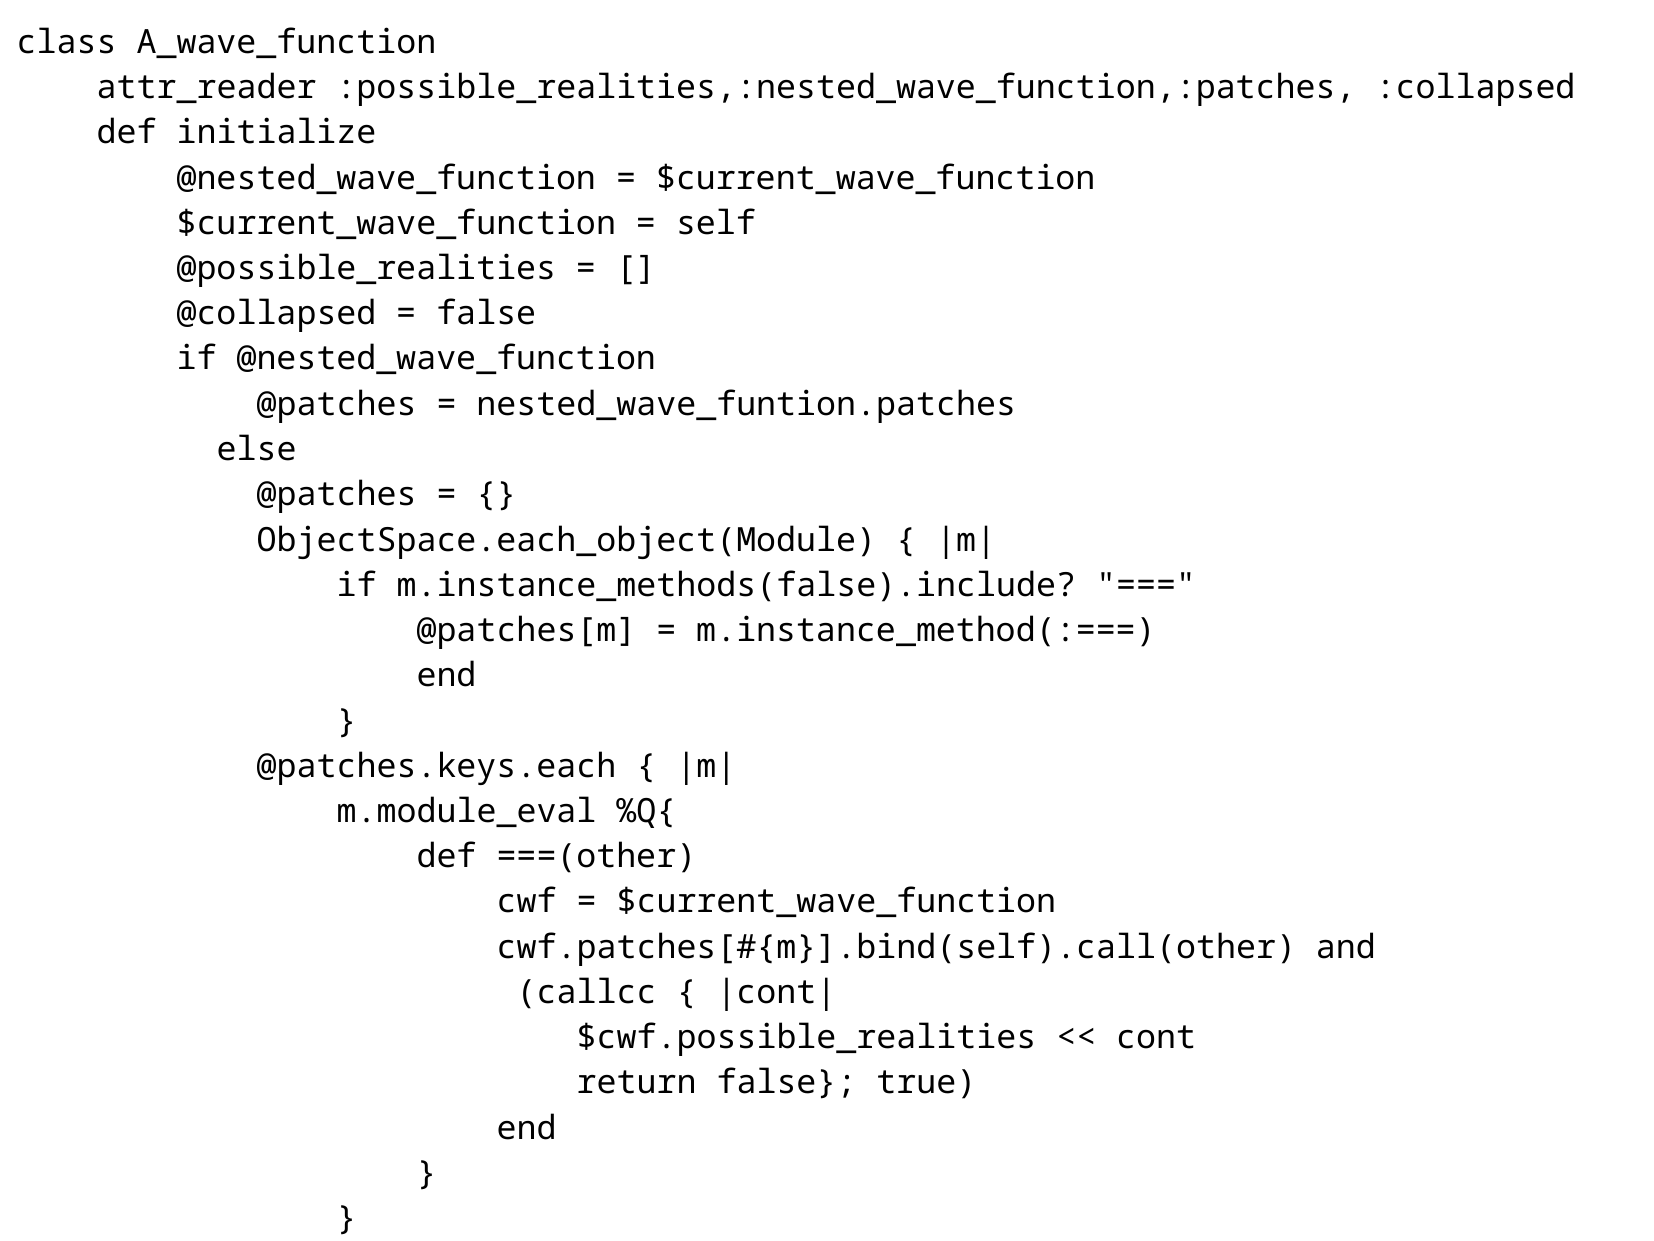

class A_wave_function
 attr_reader :possible_realities,:nested_wave_function,:patches, :collapsed
 def initialize
 @nested_wave_function = $current_wave_function
 $current_wave_function = self
 @possible_realities = []
 @collapsed = false
 if @nested_wave_function
 @patches = nested_wave_funtion.patches
 else
 @patches = {}
 ObjectSpace.each_object(Module) { |m|
 if m.instance_methods(false).include? "==="
 @patches[m] = m.instance_method(:===)
 end
 }
 @patches.keys.each { |m|
 m.module_eval %Q{
 def ===(other)
 cwf = $current_wave_function
 cwf.patches[#{m}].bind(self).call(other) and
 (callcc { |cont|
 $cwf.possible_realities << cont
 return false}; true)
 end
 }
 }
 end
 end
 :
 :